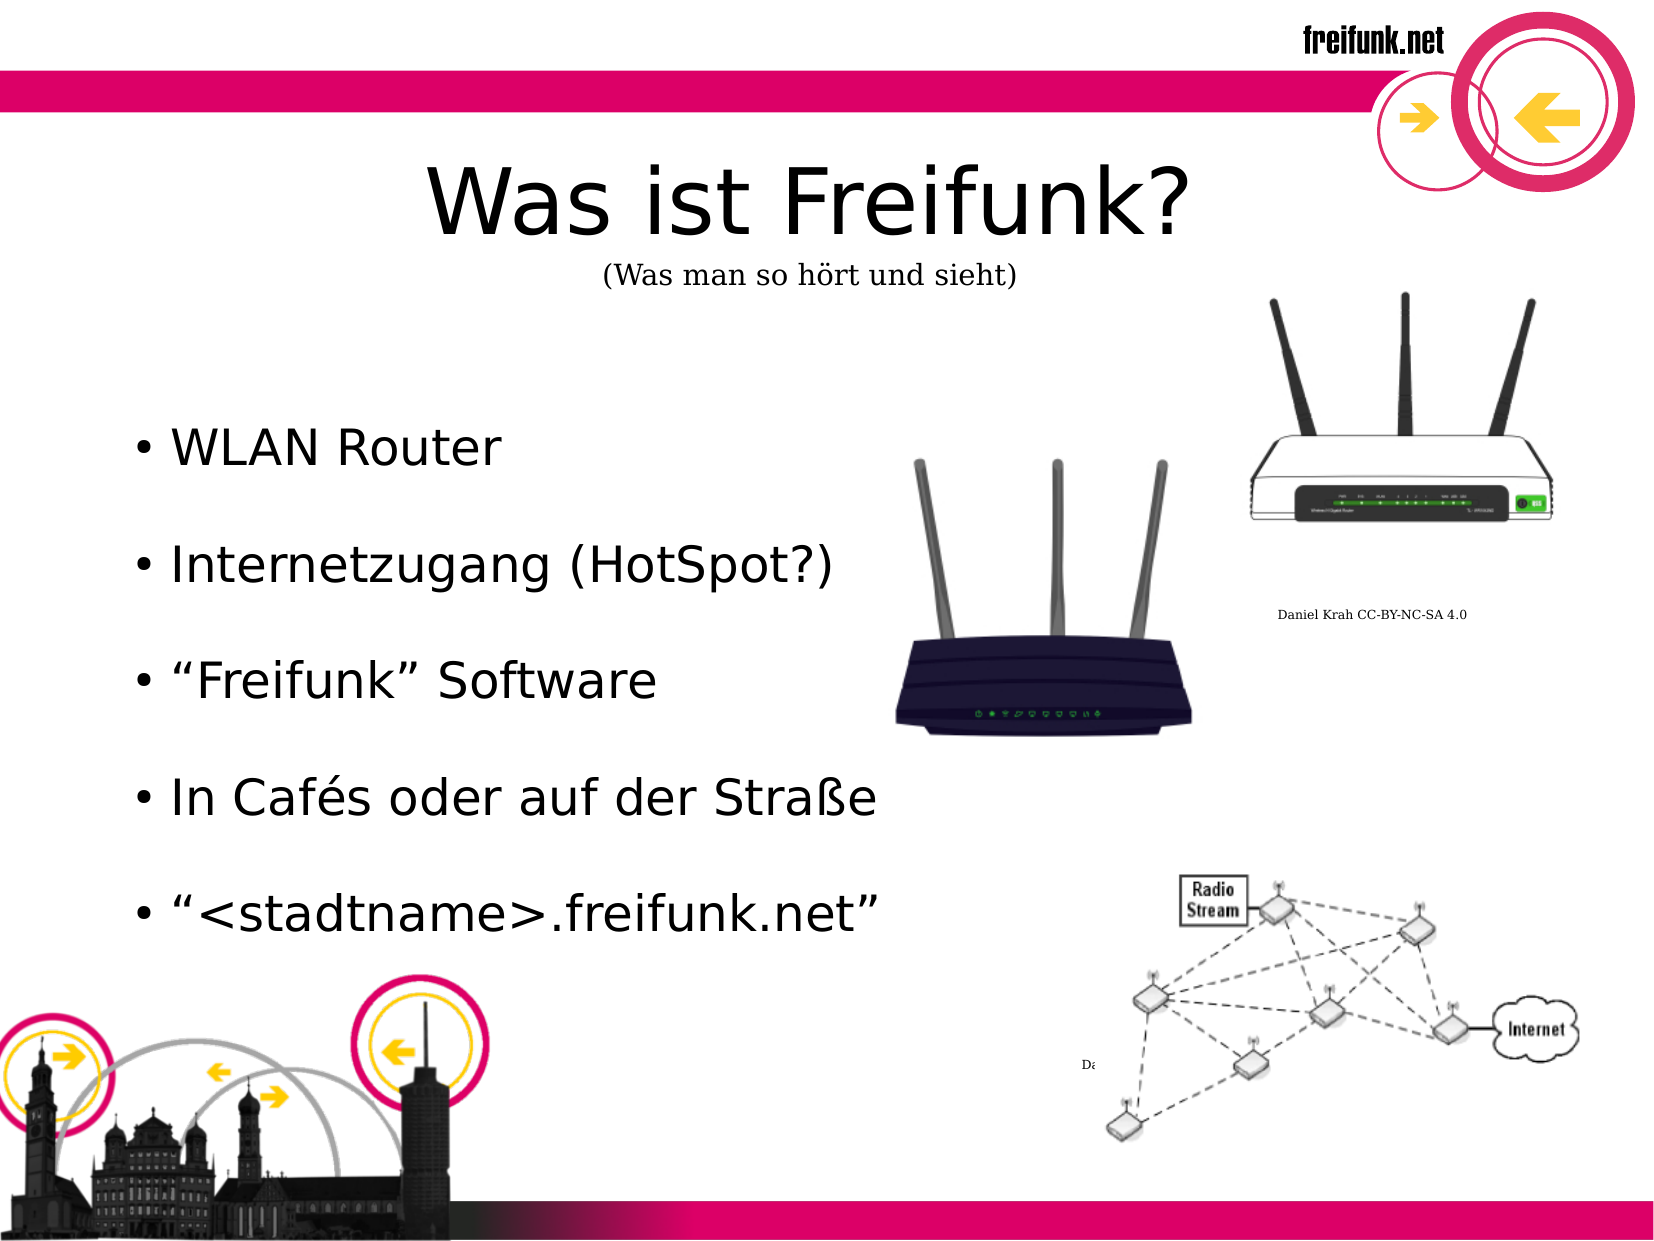

# Was ist Freifunk?
(Was man so hört und sieht)
WLAN Router
Internetzugang (HotSpot?)
“Freifunk” Software
In Cafés oder auf der Straße
“<stadtname>.freifunk.net”
Daniel Krah CC-BY-NC-SA 4.0
Daniel Krah CC-BY-NC-SA 4.0